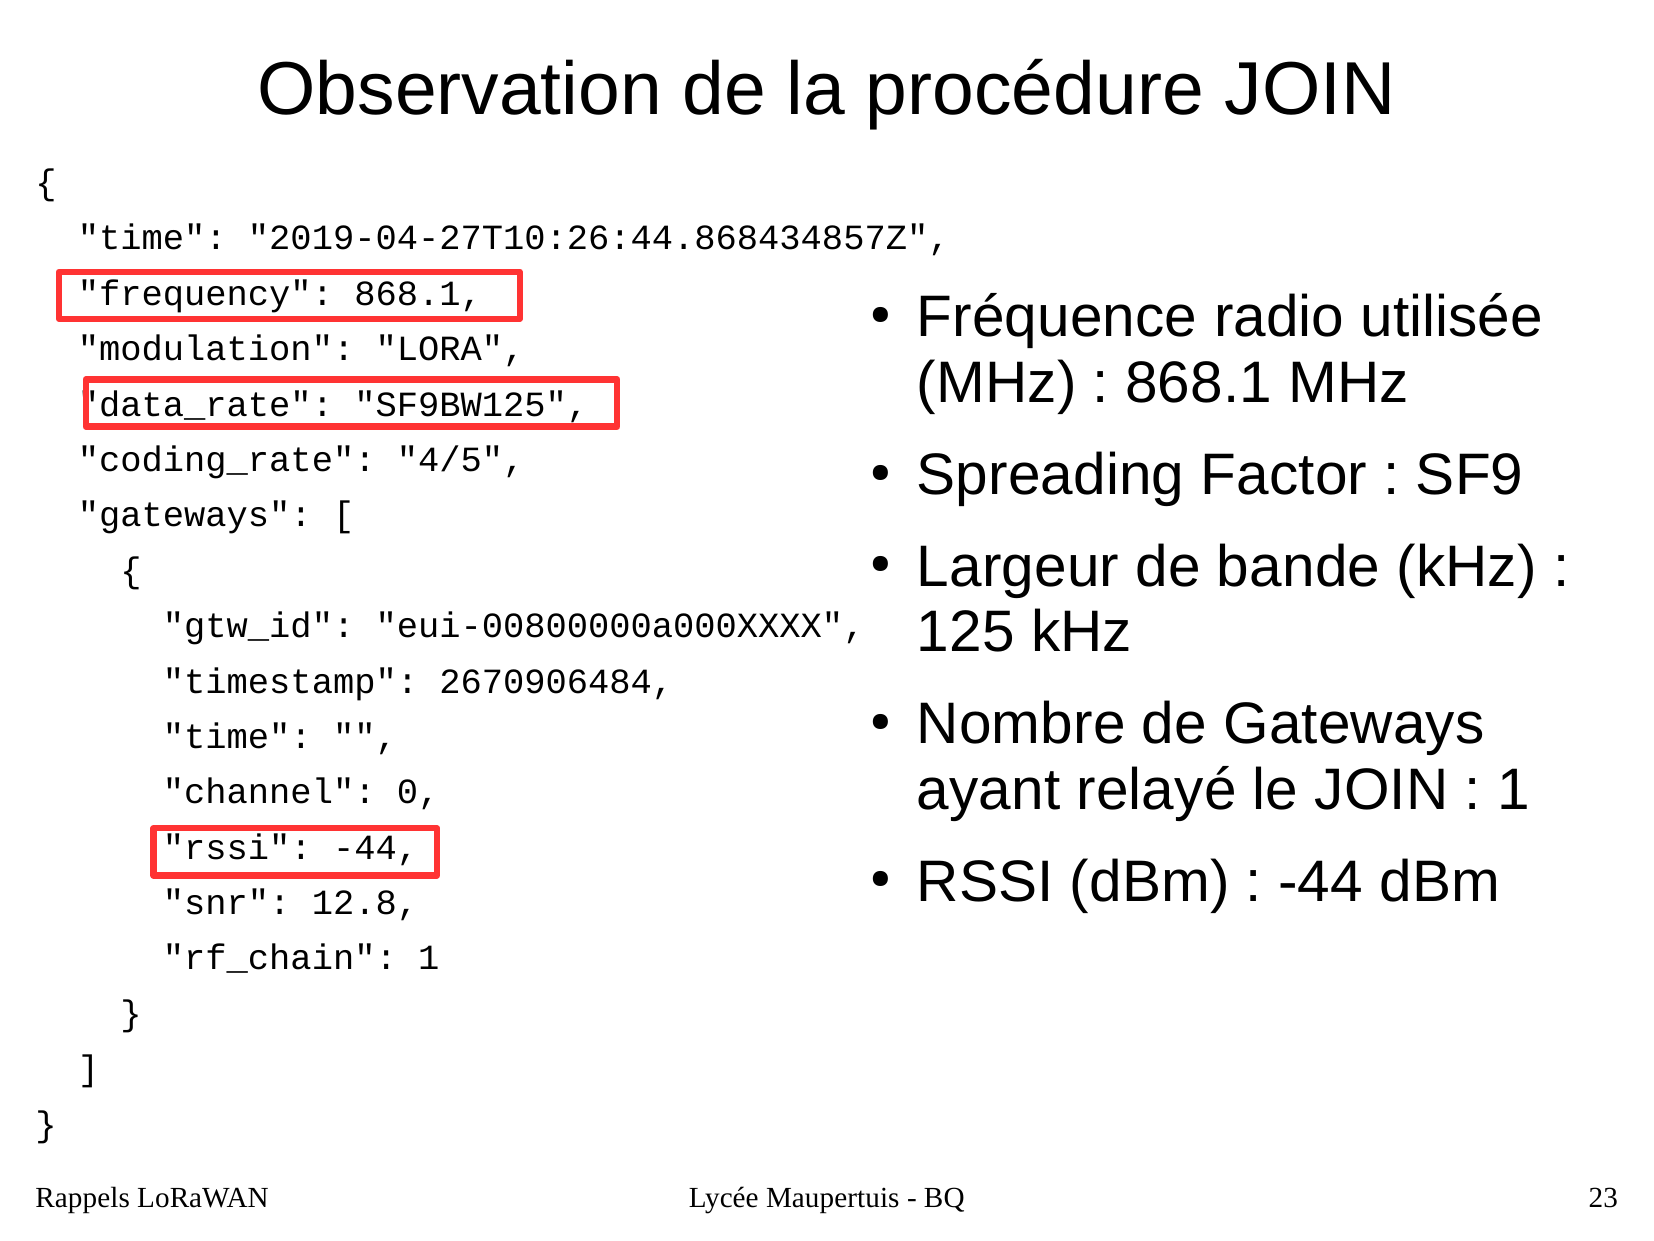

# Observation de la procédure JOIN
{
 "time": "2019-04-27T10:26:44.868434857Z",
 "frequency": 868.1,
 "modulation": "LORA",
 "data_rate": "SF9BW125",
 "coding_rate": "4/5",
 "gateways": [
 {
 "gtw_id": "eui-00800000a000XXXX",
 "timestamp": 2670906484,
 "time": "",
 "channel": 0,
 "rssi": -44,
 "snr": 12.8,
 "rf_chain": 1
 }
 ]
}
Fréquence radio utilisée (MHz) : 868.1 MHz
Spreading Factor : SF9
Largeur de bande (kHz) : 125 kHz
Nombre de Gateways ayant relayé le JOIN : 1
RSSI (dBm) : -44 dBm
Rappels LoRaWAN
Lycée Maupertuis - BQ
23